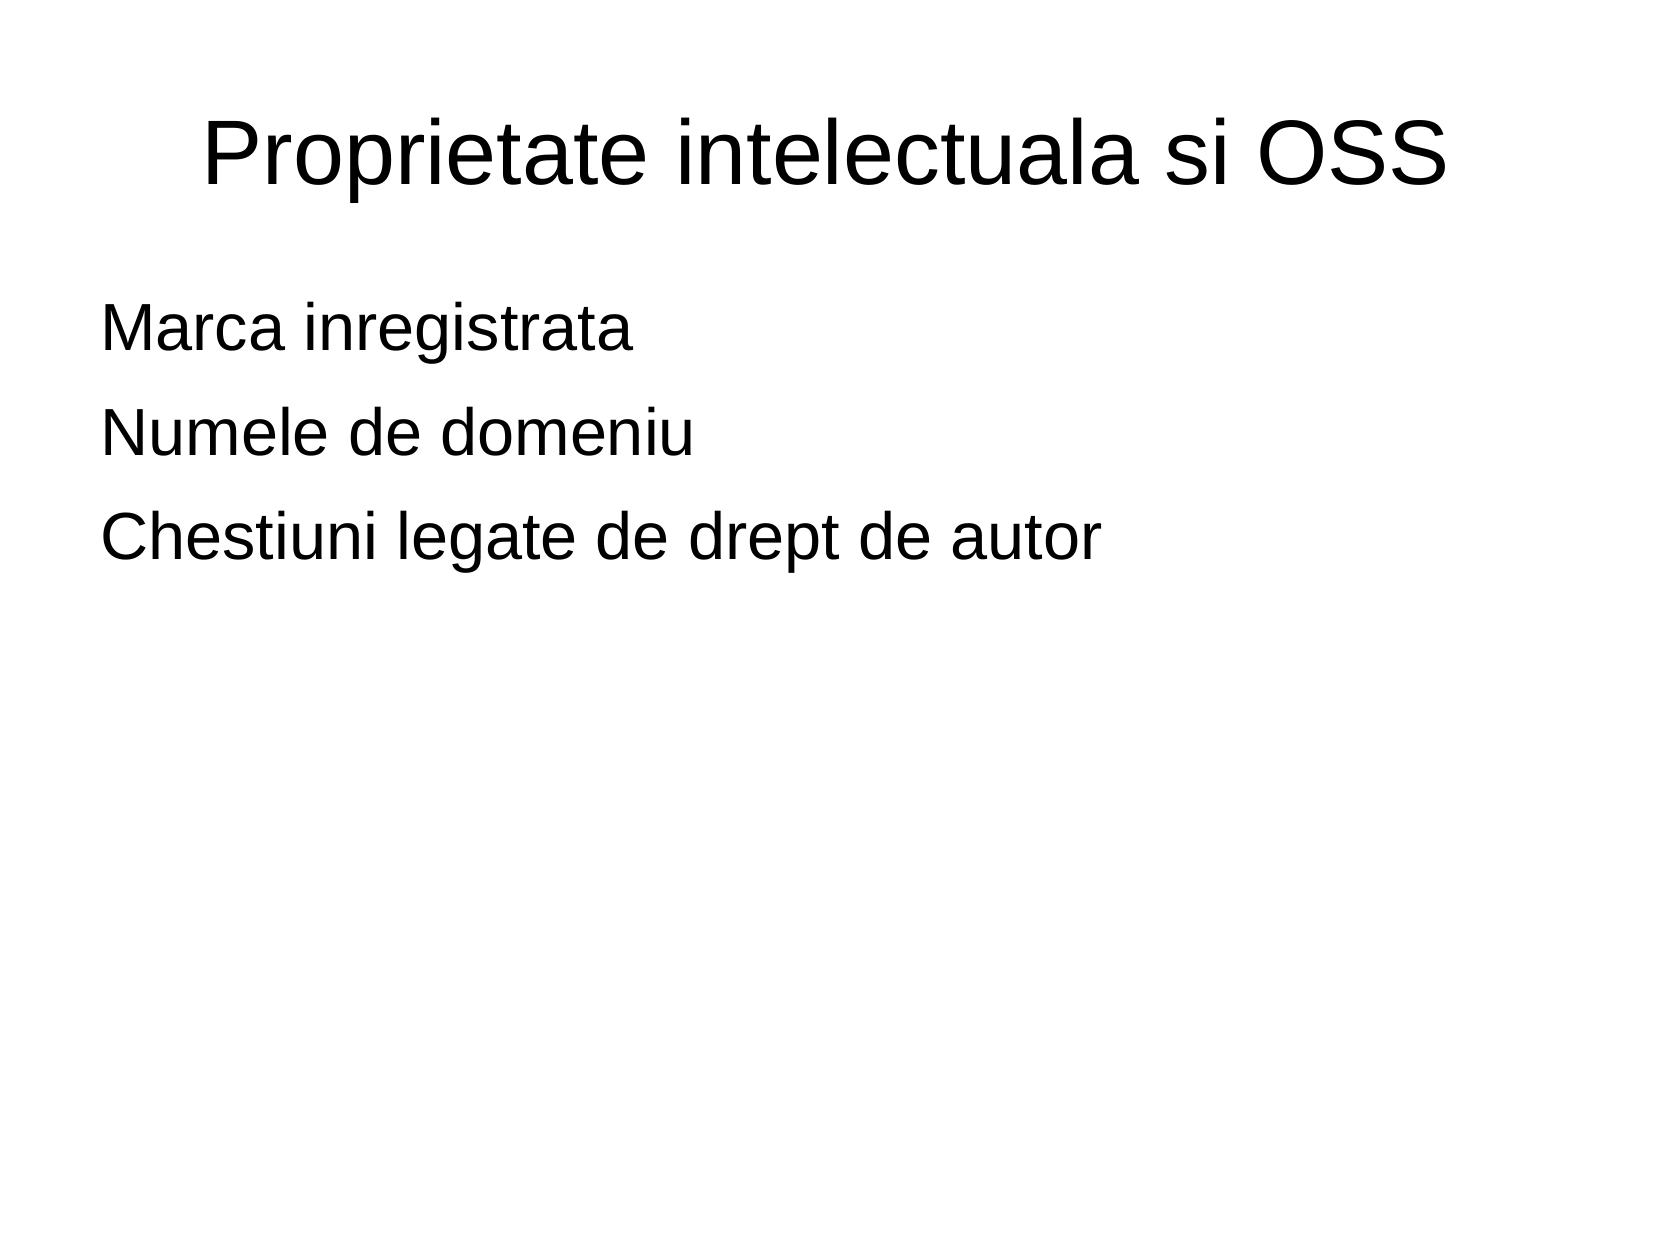

# Proprietate intelectuala si OSS
Marca inregistrata
Numele de domeniu
Chestiuni legate de drept de autor